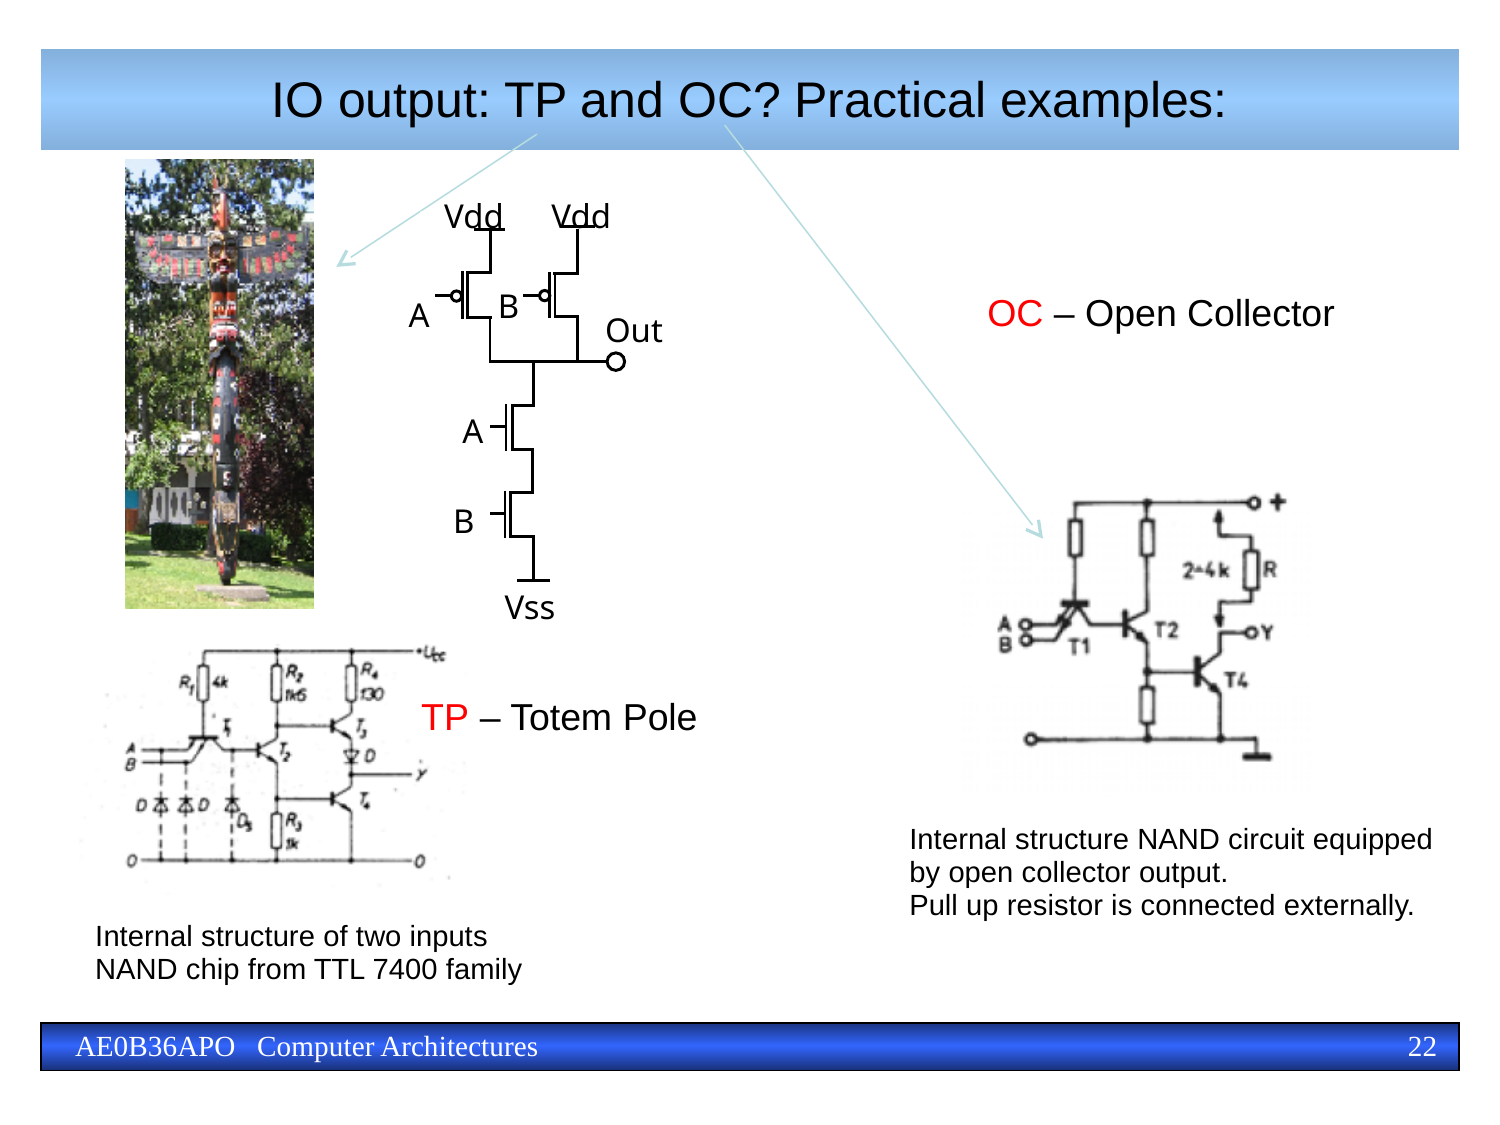

# IO output: TP and OC? Practical examples:
Vdd
Vdd
B
A
Out
A
B
Vss
OC – Open Collector
TP – Totem Pole
Internal structure NAND circuit equipped
by open collector output.
Pull up resistor is connected externally.
Internal structure of two inputs
NAND chip from TTL 7400 family
AE0B36APO Computer Architectures
22